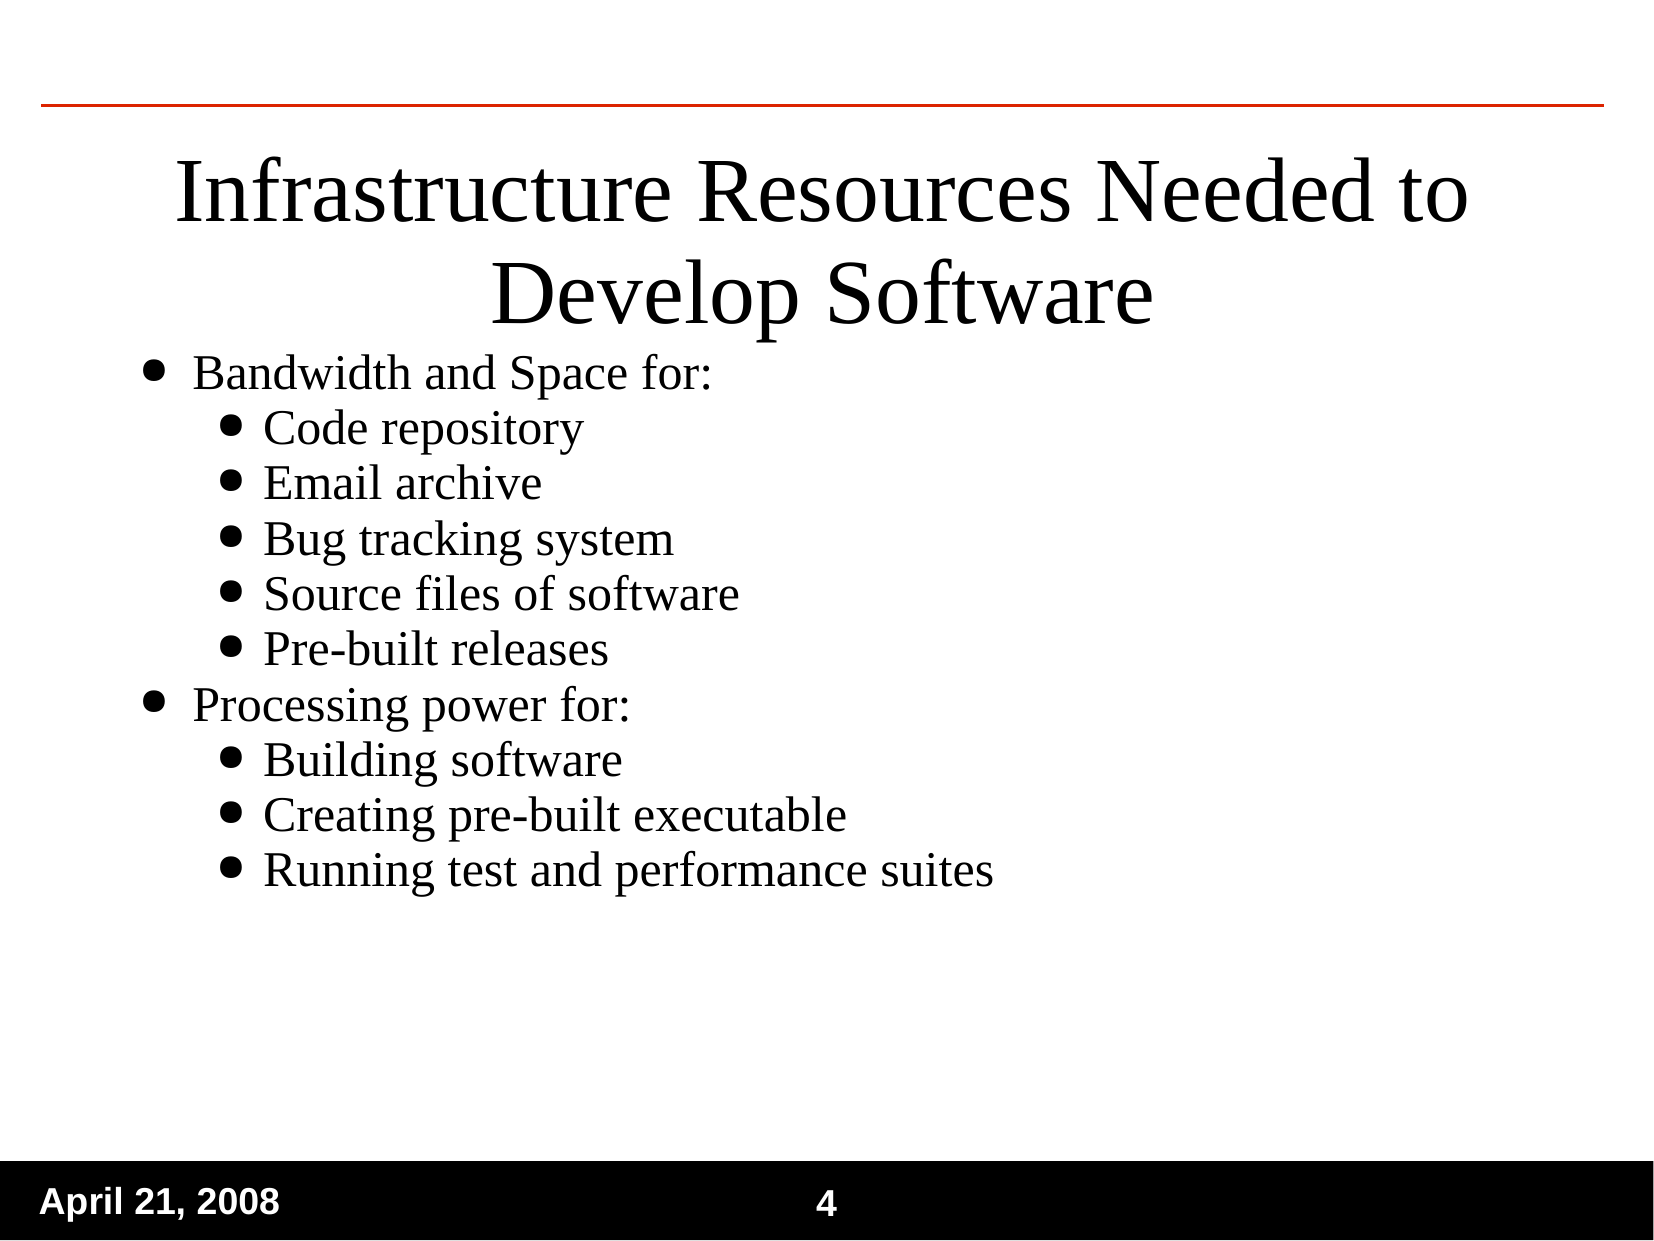

# Infrastructure Resources Needed to Develop Software
Bandwidth and Space for:
Code repository
Email archive
Bug tracking system
Source files of software
Pre-built releases
Processing power for:
Building software
Creating pre-built executable
Running test and performance suites